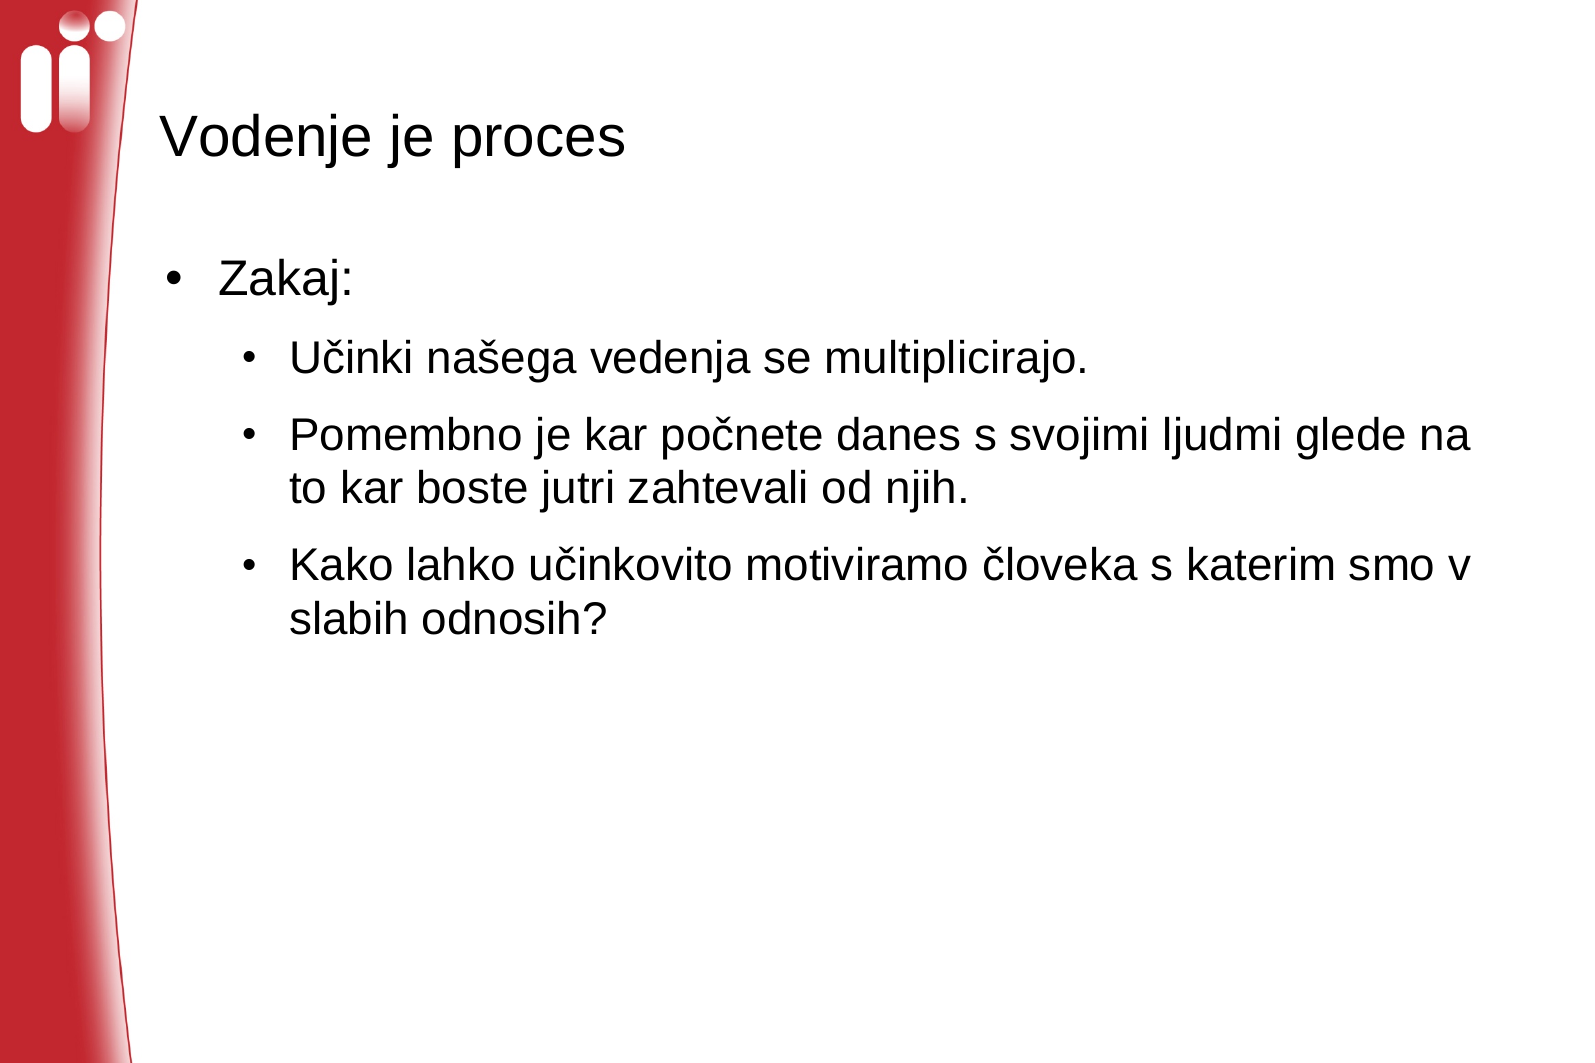

# Vodenje je proces
Zakaj:
Učinki našega vedenja se multiplicirajo.
Pomembno je kar počnete danes s svojimi ljudmi glede na to kar boste jutri zahtevali od njih.
Kako lahko učinkovito motiviramo človeka s katerim smo v slabih odnosih?